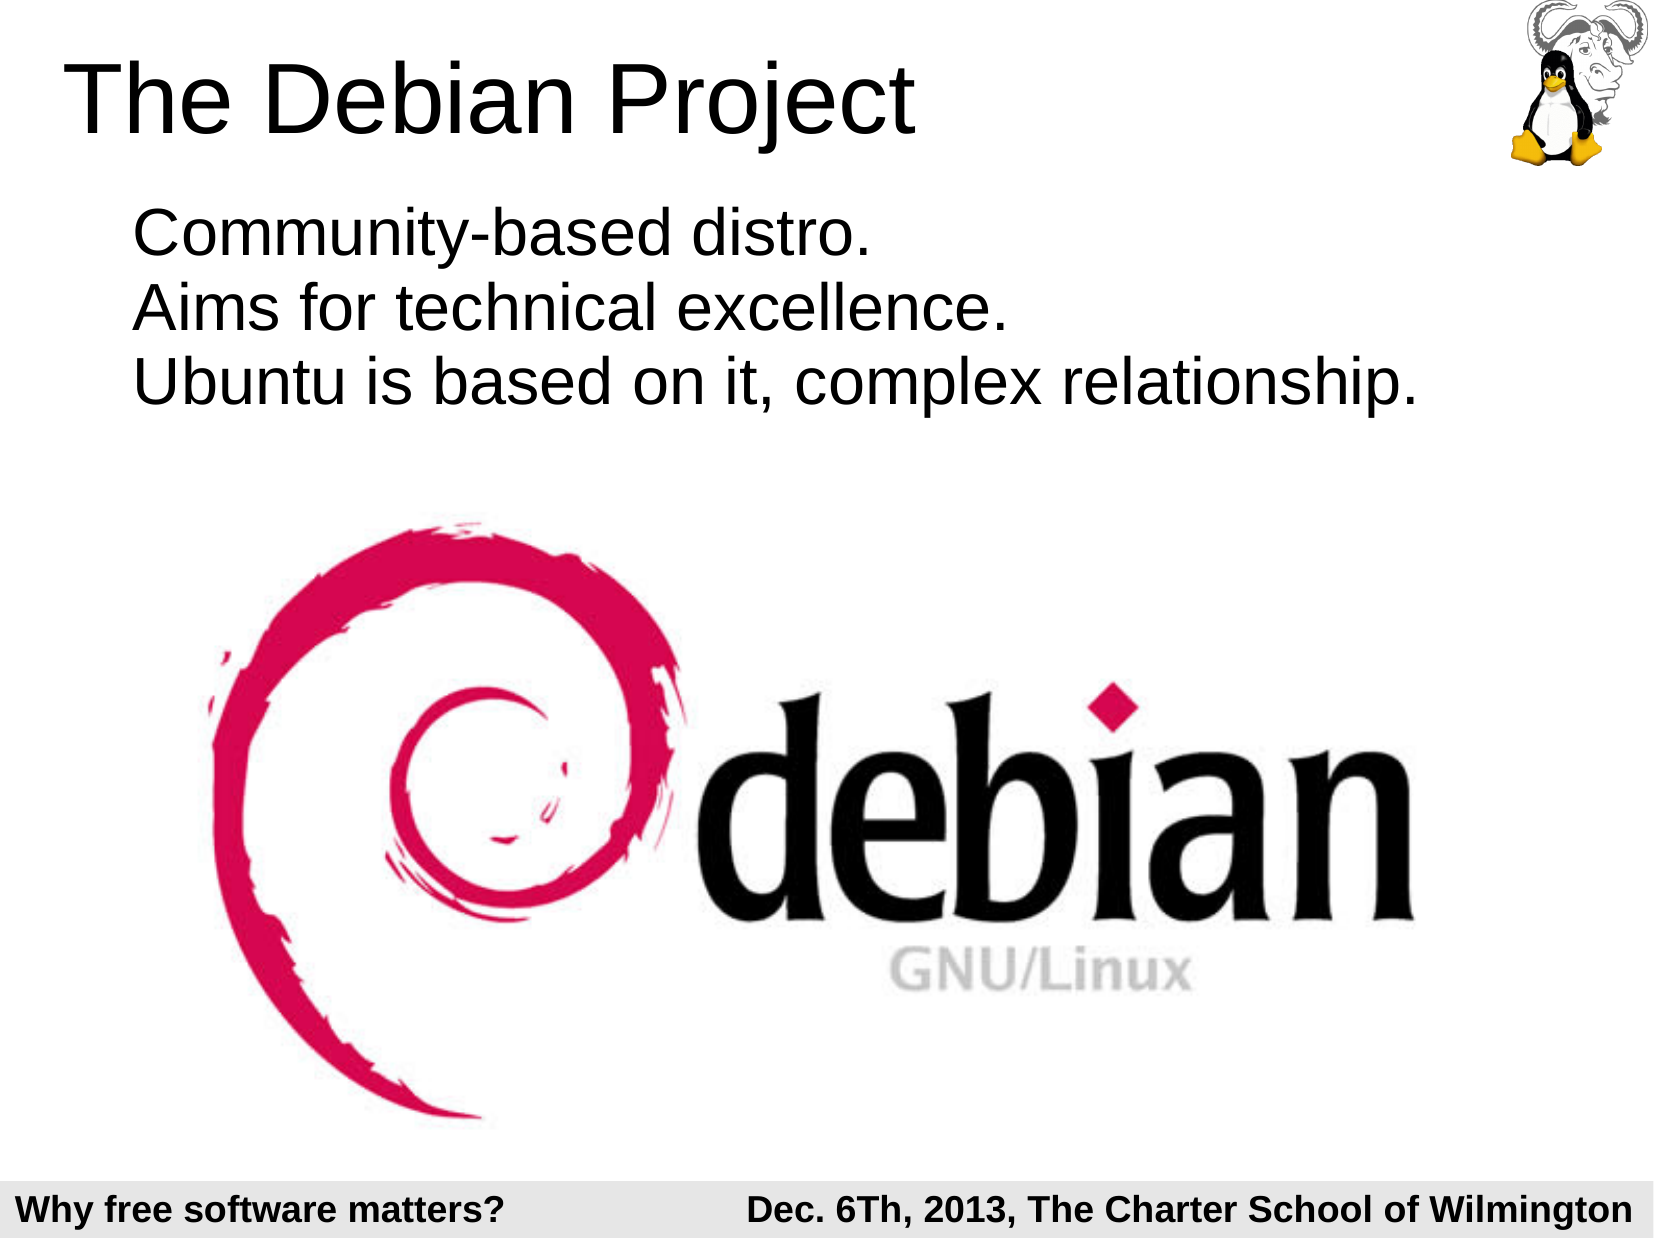

The Debian Project
Community-based distro.
Aims for technical excellence.
Ubuntu is based on it, complex relationship.
Why free software matters? Dec. 6Th, 2013, The Charter School of Wilmington